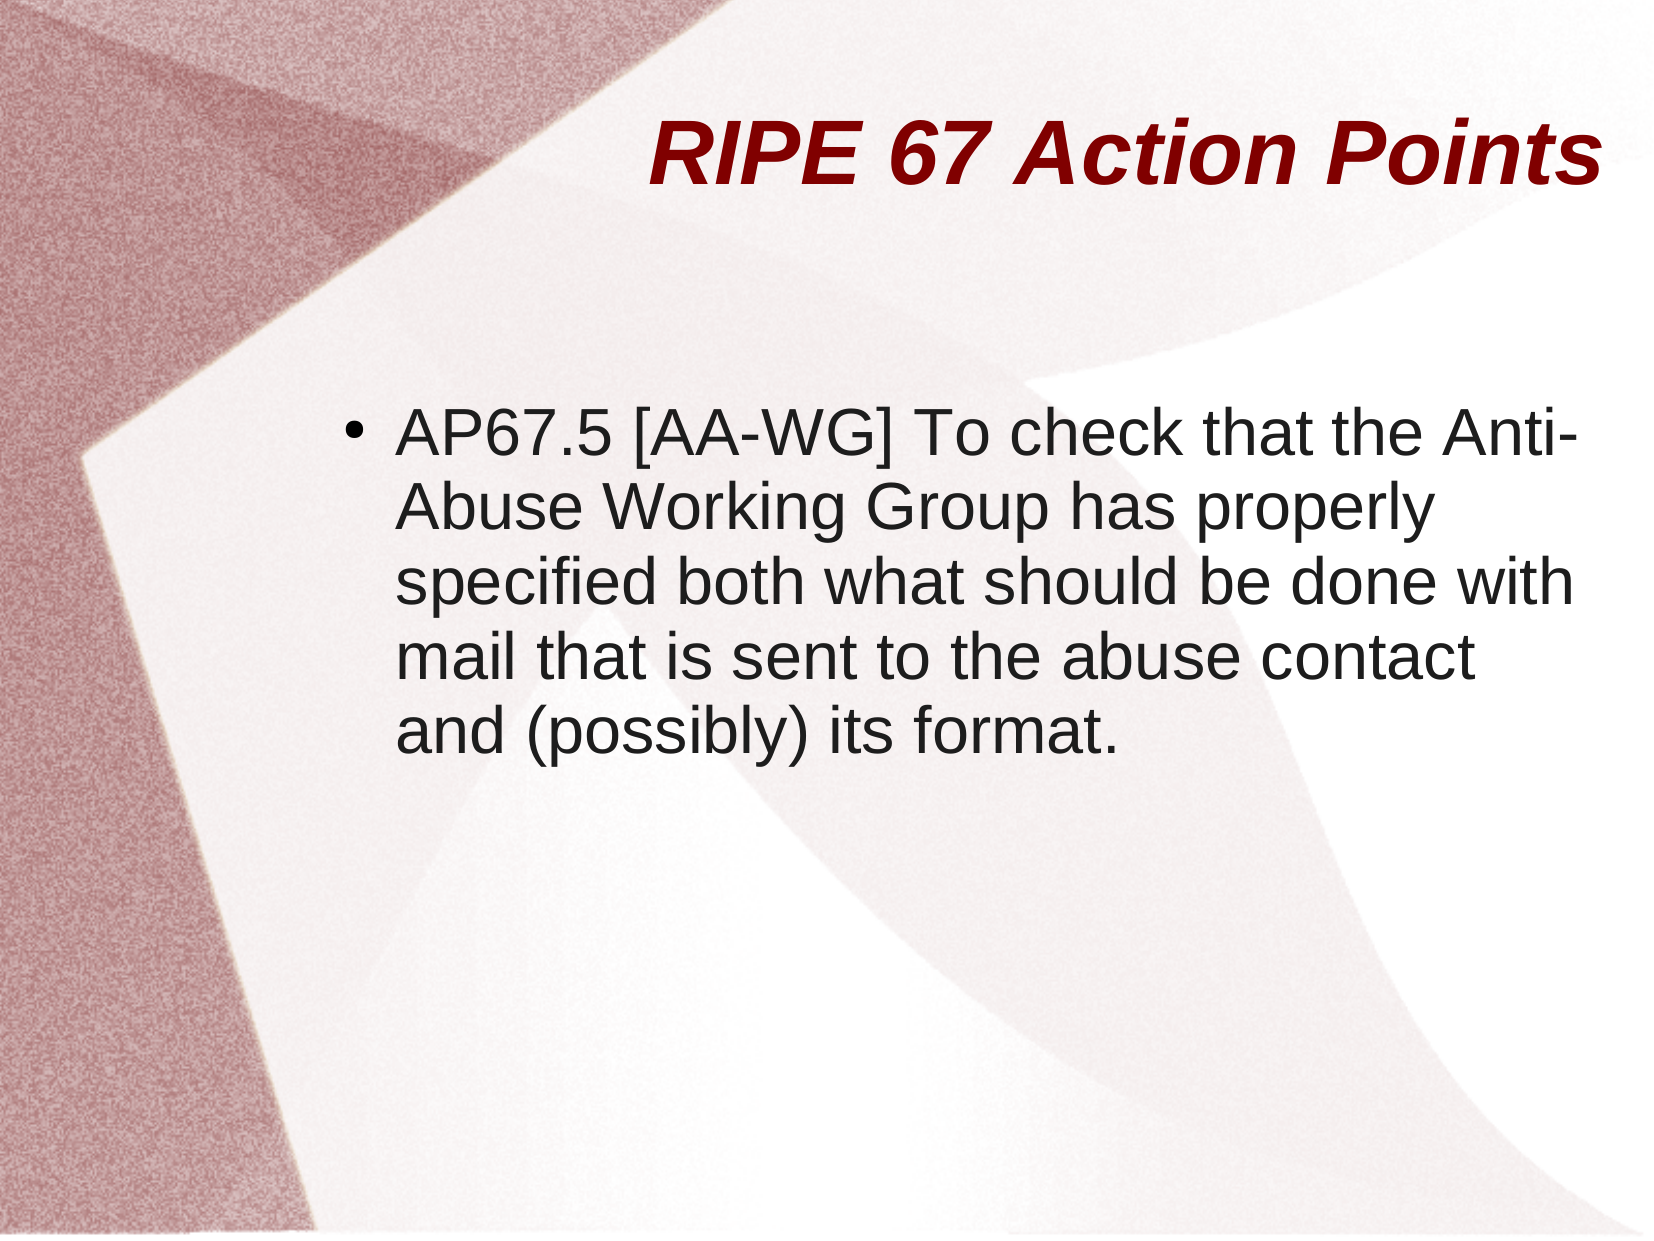

# RIPE 67 Action Points
AP67.5 [AA-WG] To check that the Anti-Abuse Working Group has properly specified both what should be done with mail that is sent to the abuse contact and (possibly) its format.